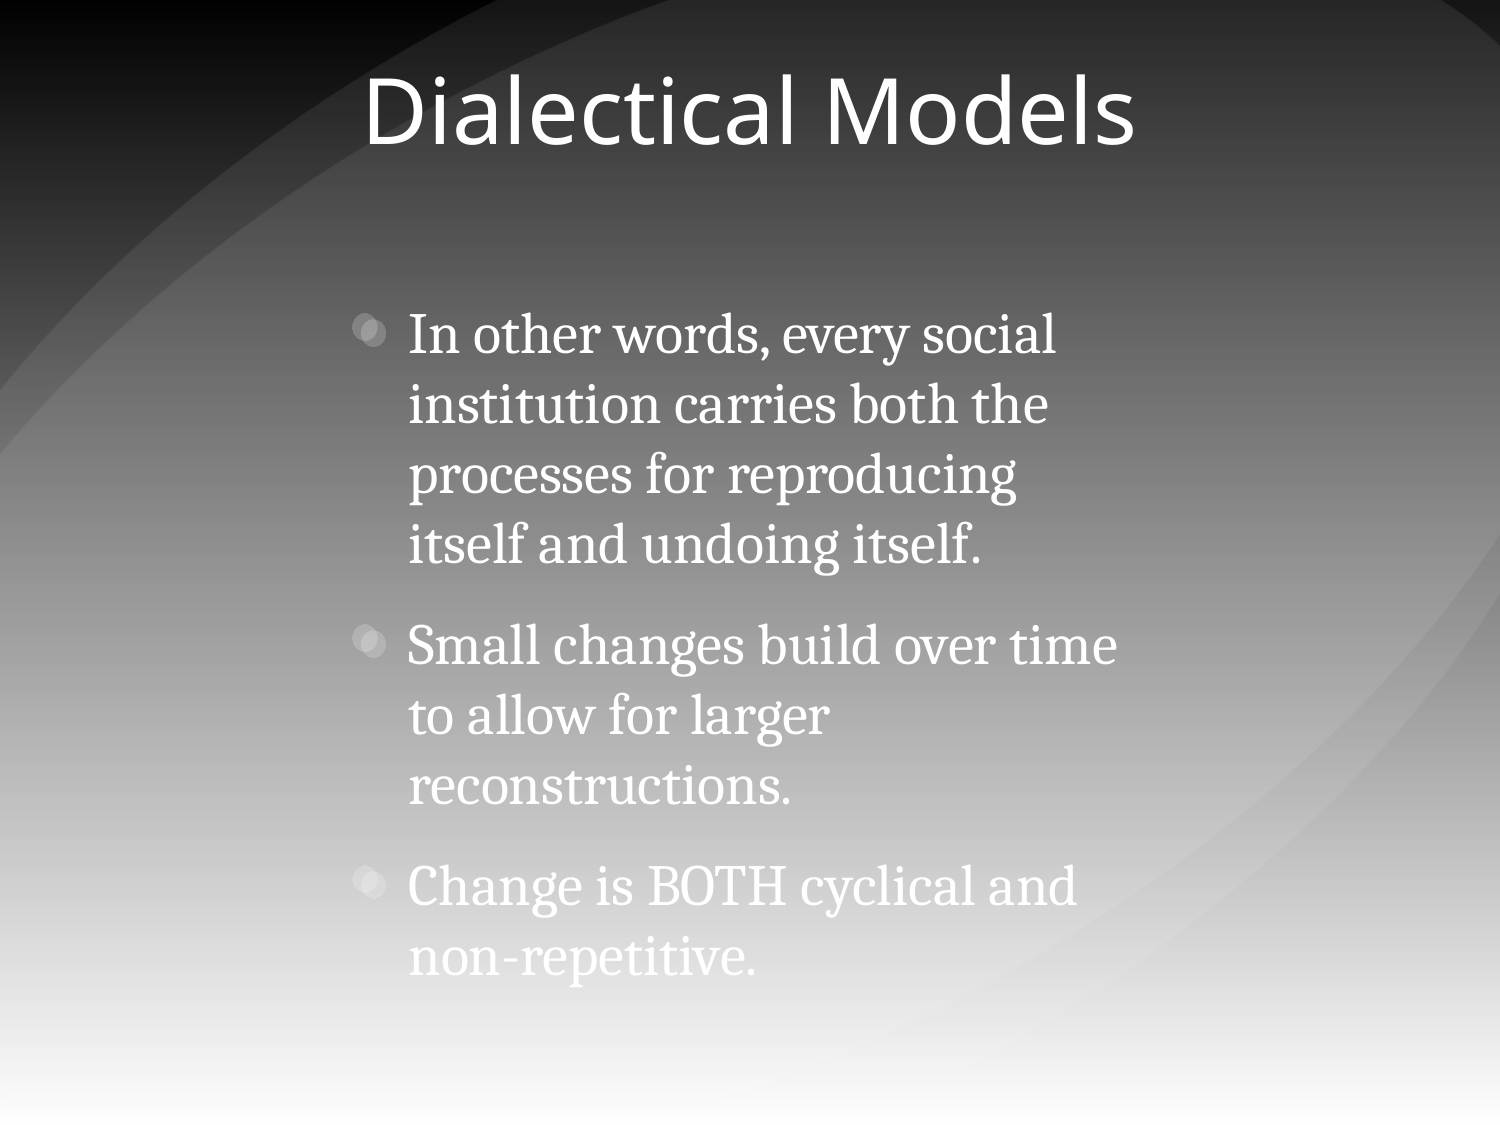

# Dialectical Models
In other words, every social institution carries both the processes for reproducing itself and undoing itself.
Small changes build over time to allow for larger reconstructions.
Change is BOTH cyclical and non-repetitive.